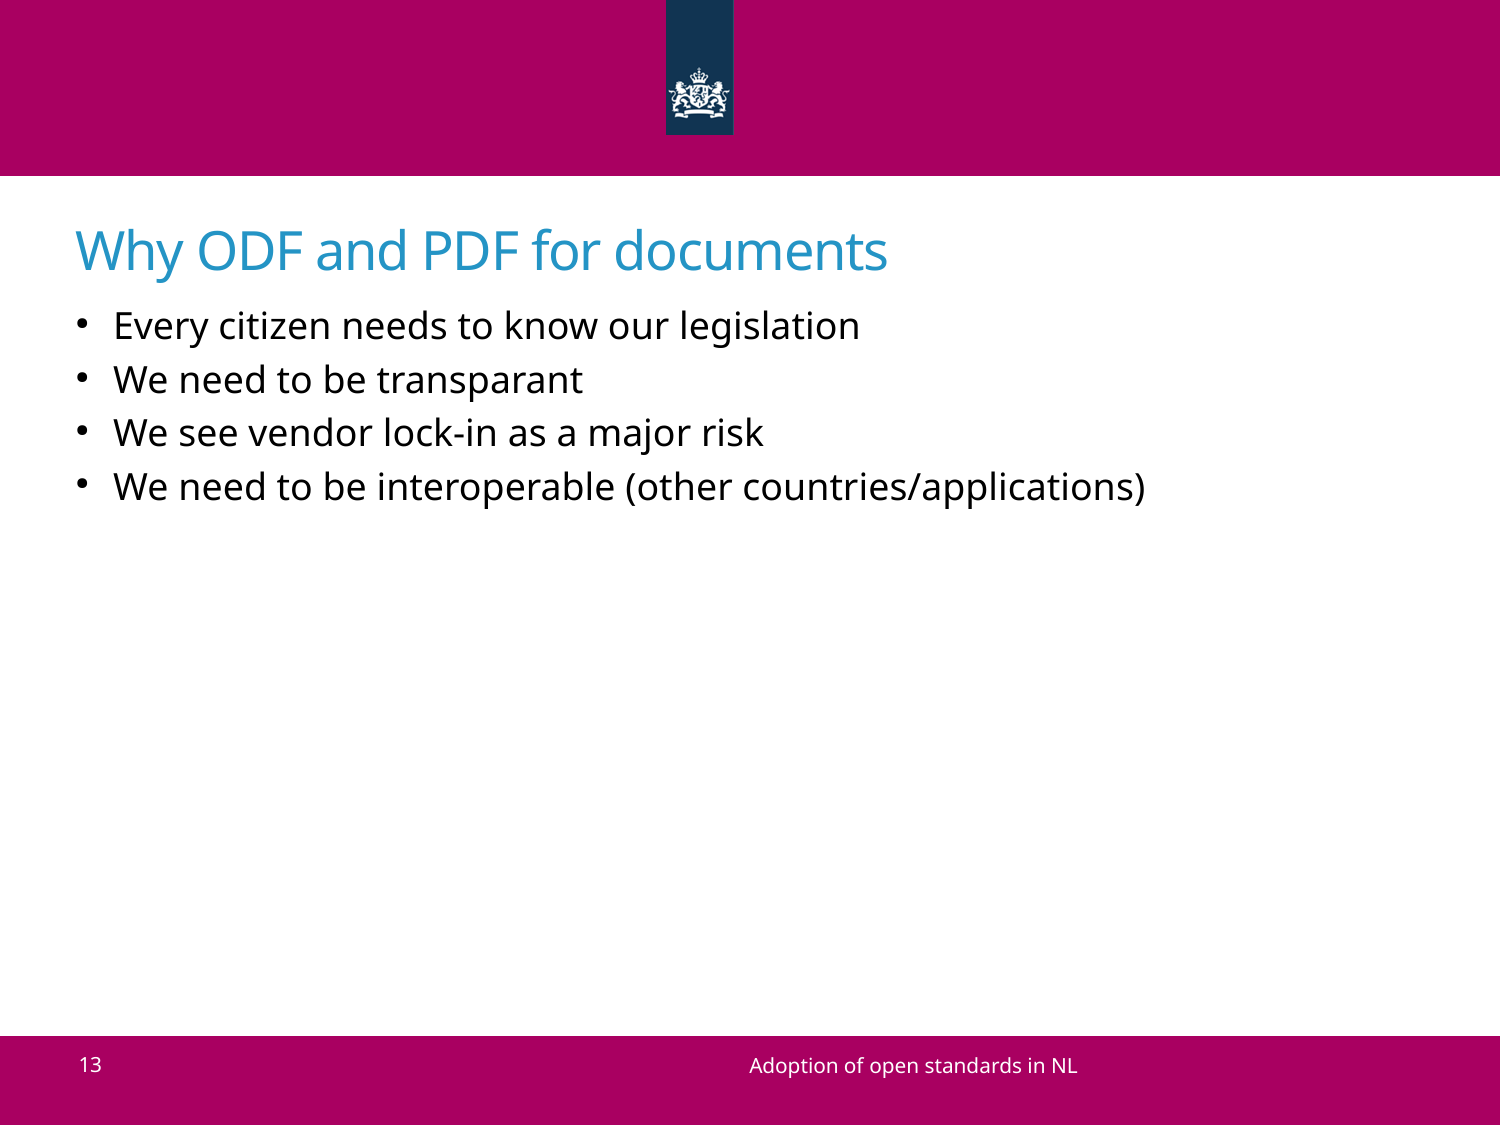

# Why ODF and PDF for documents
Every citizen needs to know our legislation
We need to be transparant
We see vendor lock-in as a major risk
We need to be interoperable (other countries/applications)
Adoption of open standards in NL